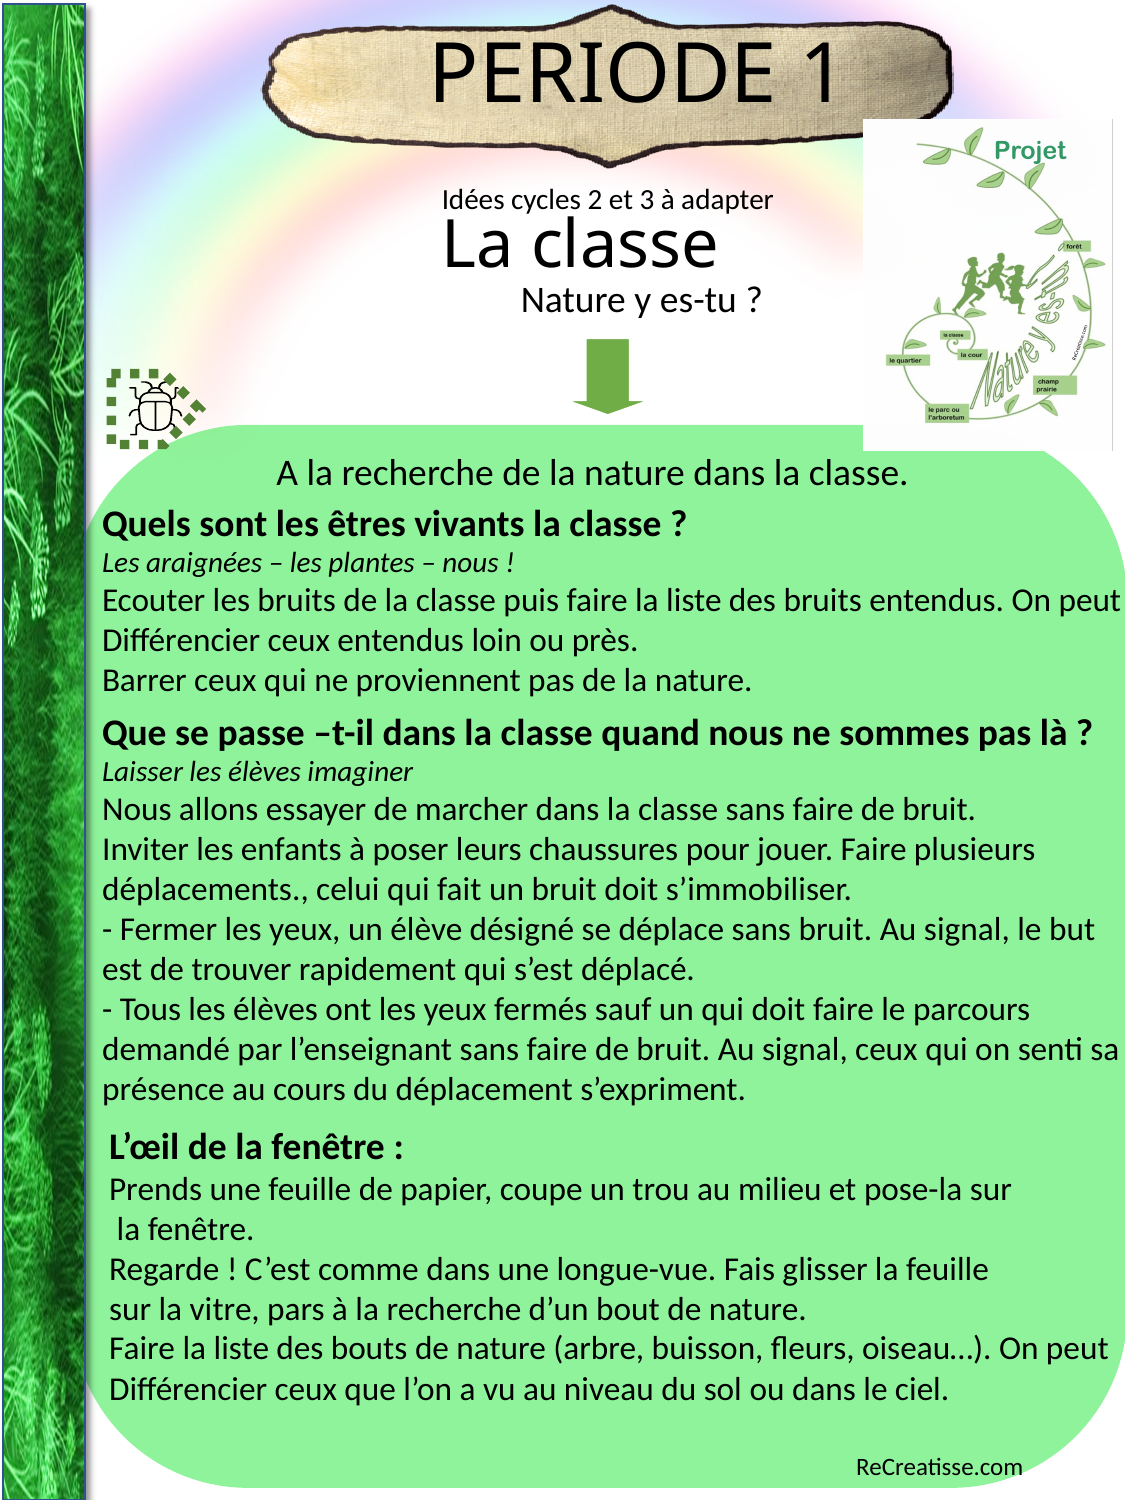

PERIODE 1
la classe
Idées cycles 2 et 3 à adapter
La classe
Nature y es-tu ?
A la recherche de la nature dans la classe.
Quels sont les êtres vivants la classe ?
Les araignées – les plantes – nous !
Ecouter les bruits de la classe puis faire la liste des bruits entendus. On peut
Différencier ceux entendus loin ou près.
Barrer ceux qui ne proviennent pas de la nature.
EDL
Que se passe –t-il dans la classe quand nous ne sommes pas là ?
Laisser les élèves imaginer
Nous allons essayer de marcher dans la classe sans faire de bruit.
Inviter les enfants à poser leurs chaussures pour jouer. Faire plusieurs déplacements., celui qui fait un bruit doit s’immobiliser.
- Fermer les yeux, un élève désigné se déplace sans bruit. Au signal, le but est de trouver rapidement qui s’est déplacé.
- Tous les élèves ont les yeux fermés sauf un qui doit faire le parcours demandé par l’enseignant sans faire de bruit. Au signal, ceux qui on senti sa présence au cours du déplacement s’expriment.
Végétaliser la classe
L’œil de la fenêtre :
Prends une feuille de papier, coupe un trou au milieu et pose-la sur
 la fenêtre.
Regarde ! C’est comme dans une longue-vue. Fais glisser la feuille
sur la vitre, pars à la recherche d’un bout de nature.
Faire la liste des bouts de nature (arbre, buisson, fleurs, oiseau…). On peut
Différencier ceux que l’on a vu au niveau du sol ou dans le ciel.
Table de vie
Mise en place élevages
(escargots – phasmes….)
ReCreatisse.com